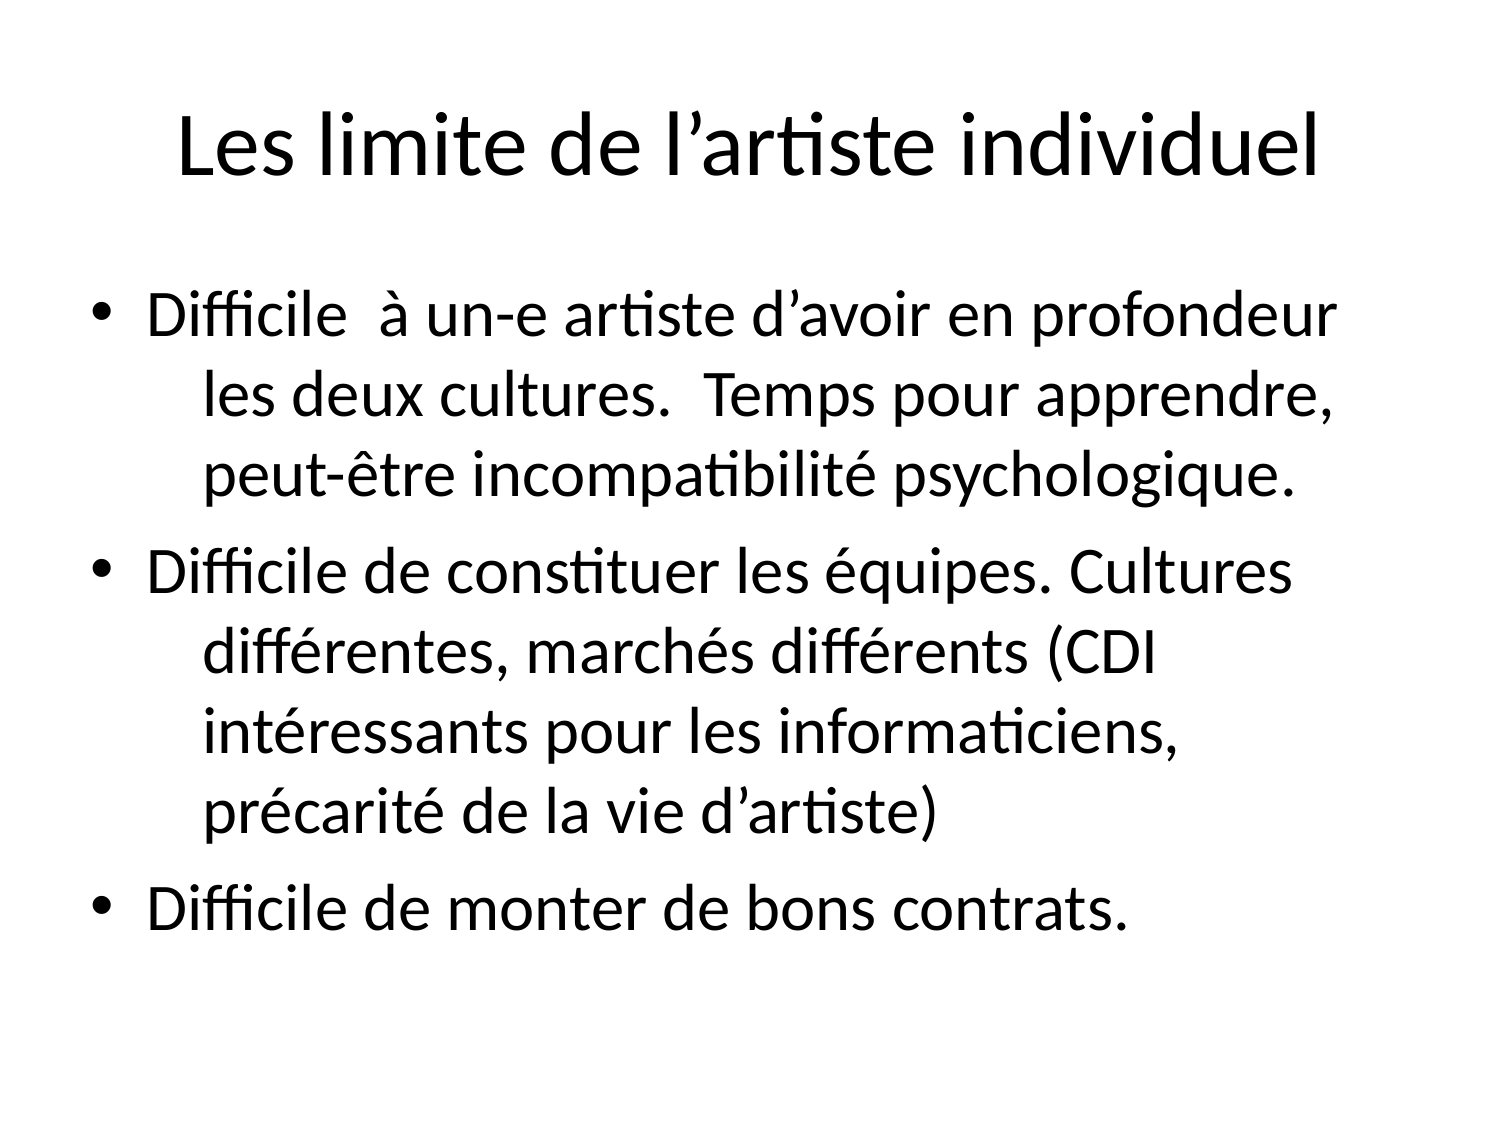

# Les limite de l’artiste individuel
Difficile à un-e artiste d’avoir en profondeur les deux cultures. Temps pour apprendre, peut-être incompatibilité psychologique.
Difficile de constituer les équipes. Cultures différentes, marchés différents (CDI intéressants pour les informaticiens, précarité de la vie d’artiste)
Difficile de monter de bons contrats.